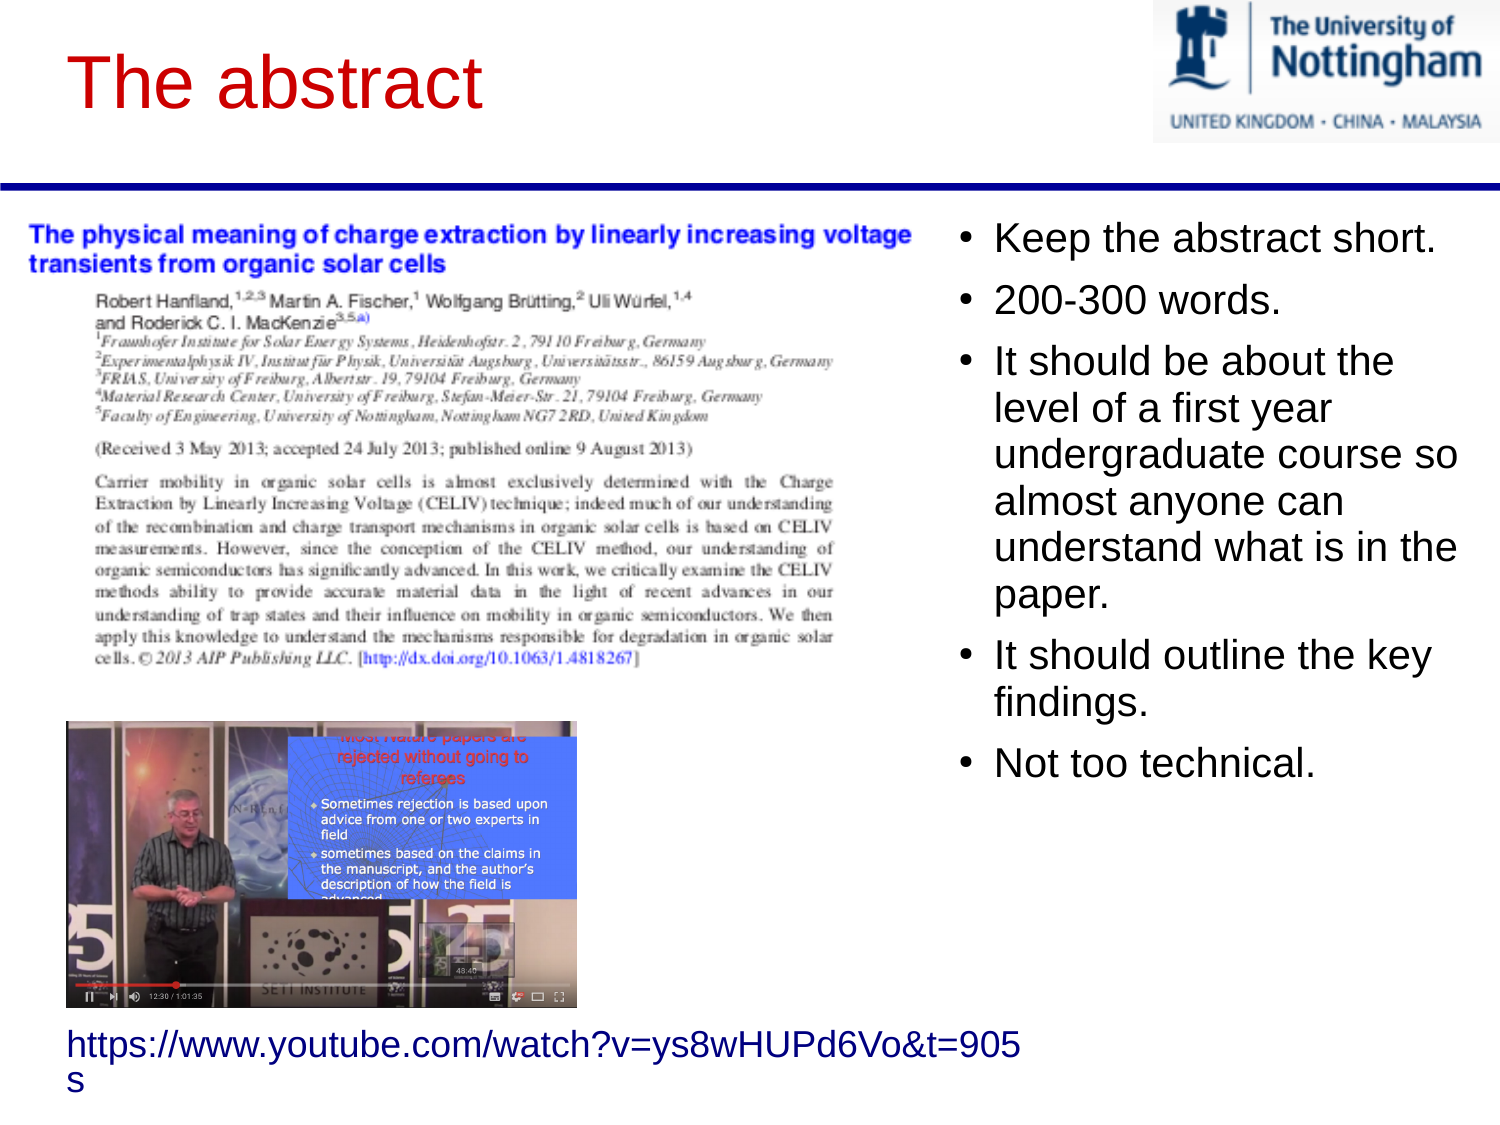

The abstract
Keep the abstract short.
200-300 words.
It should be about the level of a first year undergraduate course so almost anyone can understand what is in the paper.
It should outline the key findings.
Not too technical.
https://www.youtube.com/watch?v=ys8wHUPd6Vo&t=905s